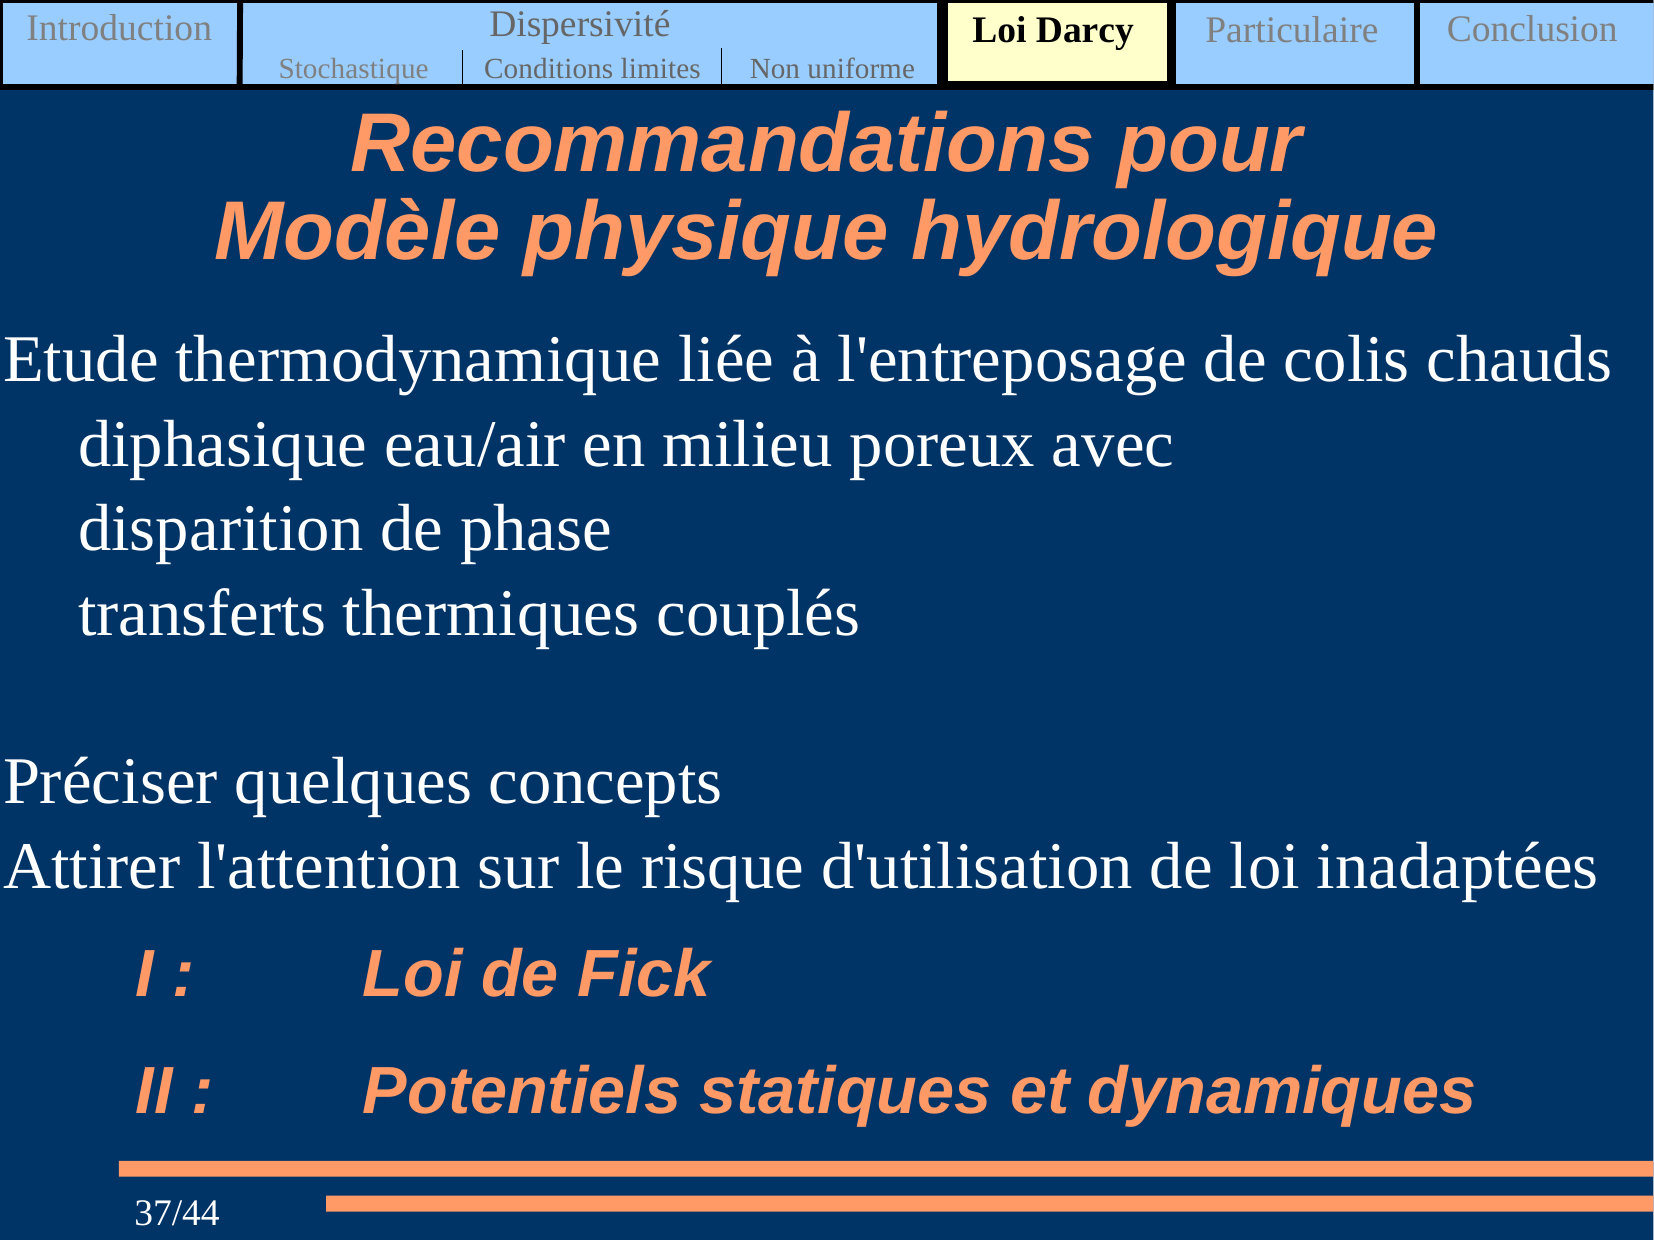

Dispersivité
Introduction
Conclusion
Loi Darcy
Particulaire
Stochastique
Conditions limites
Non uniforme
Recommandations pour
Modèle physique hydrologique
Etude thermodynamique liée à l'entreposage de colis chauds
diphasique eau/air en milieu poreux avec
disparition de phase
transferts thermiques couplés
Préciser quelques concepts
Attirer l'attention sur le risque d'utilisation de loi inadaptées
I :	Loi de Fick
II :	Potentiels statiques et dynamiques